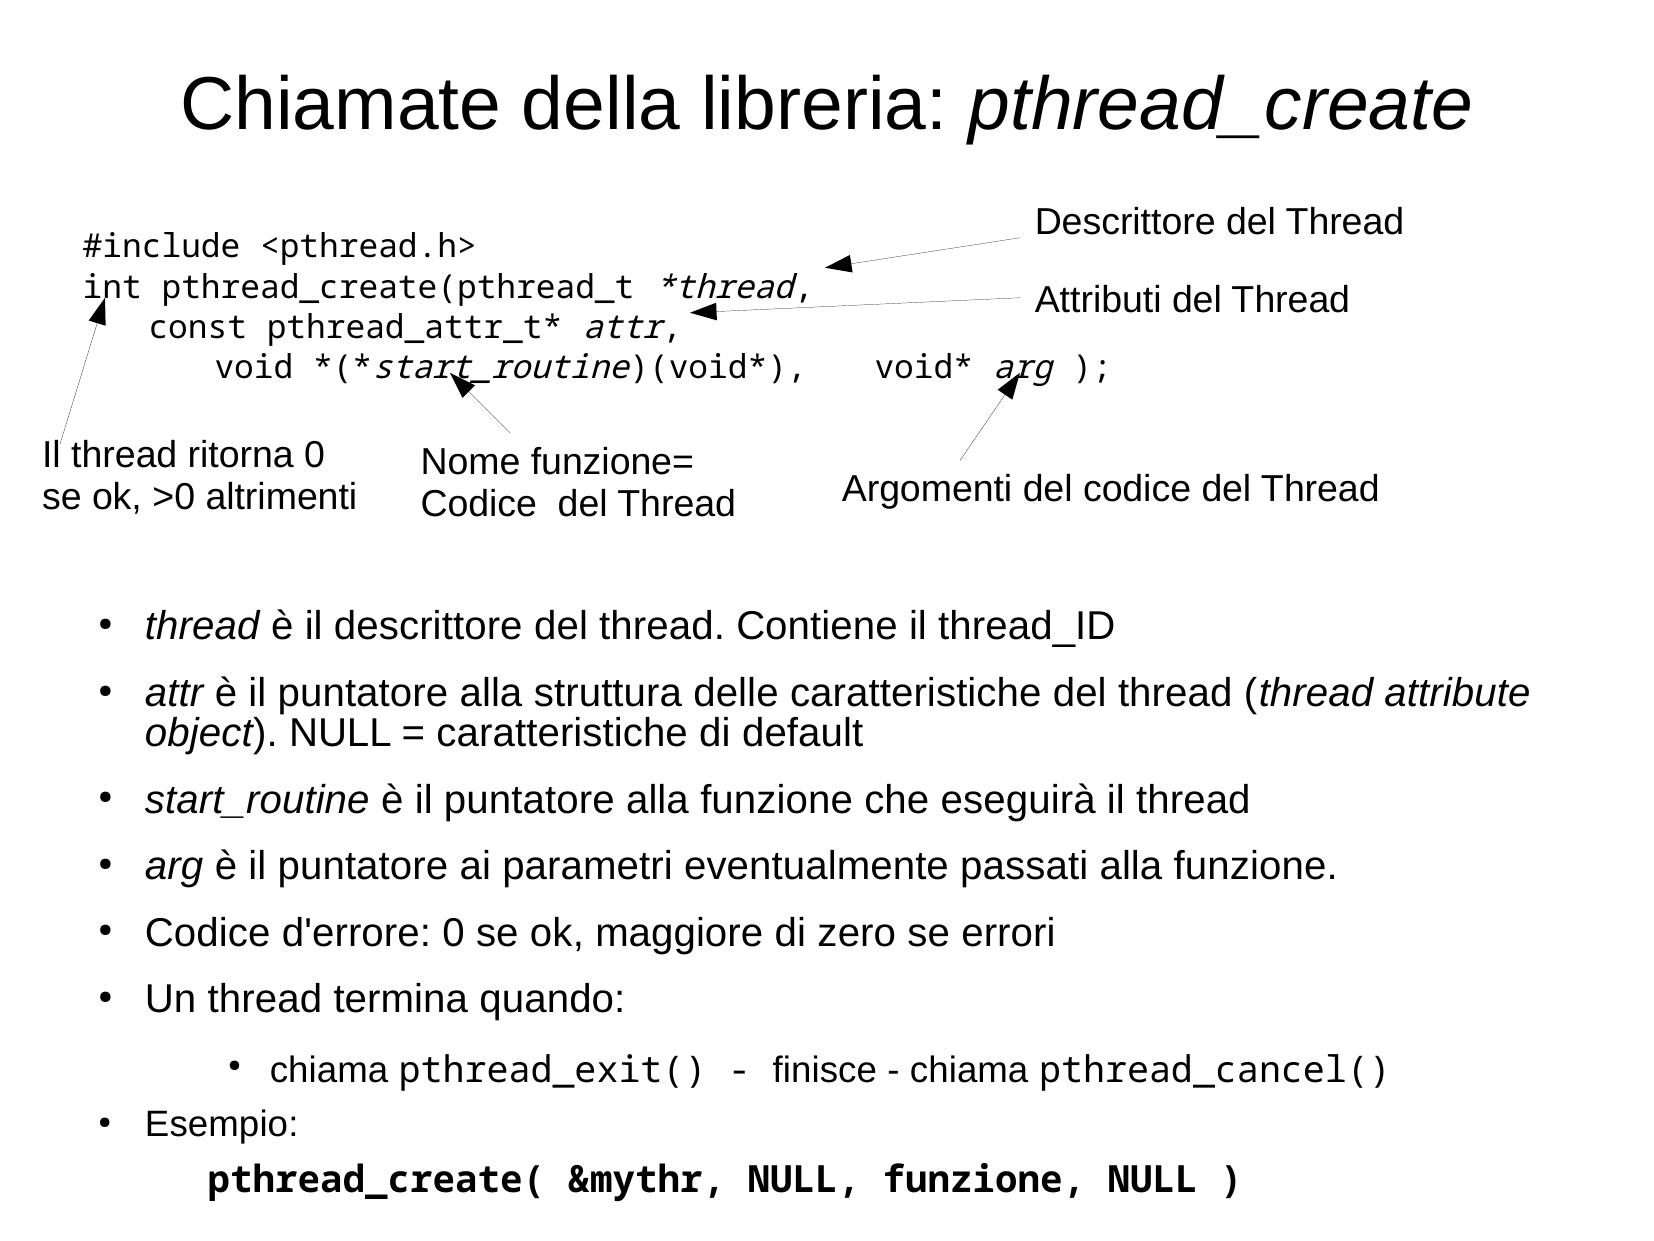

# Chiamate della libreria: pthread_create
Descrittore del Thread
#include <pthread.h>
int pthread_create(pthread_t *thread,
 							const pthread_attr_t* attr,
 							void *(*start_routine)(void*), 								void* arg );
thread è il descrittore del thread. Contiene il thread_ID
attr è il puntatore alla struttura delle caratteristiche del thread (thread attribute object). NULL = caratteristiche di default
start_routine è il puntatore alla funzione che eseguirà il thread
arg è il puntatore ai parametri eventualmente passati alla funzione.
Codice d'errore: 0 se ok, maggiore di zero se errori
Un thread termina quando:
chiama pthread_exit() - finisce - chiama pthread_cancel()
Esempio:
Attributi del Thread
Il thread ritorna 0 se ok, >0 altrimenti
Nome funzione=
Codice del Thread
Argomenti del codice del Thread
pthread_create( &mythr, NULL, funzione, NULL )